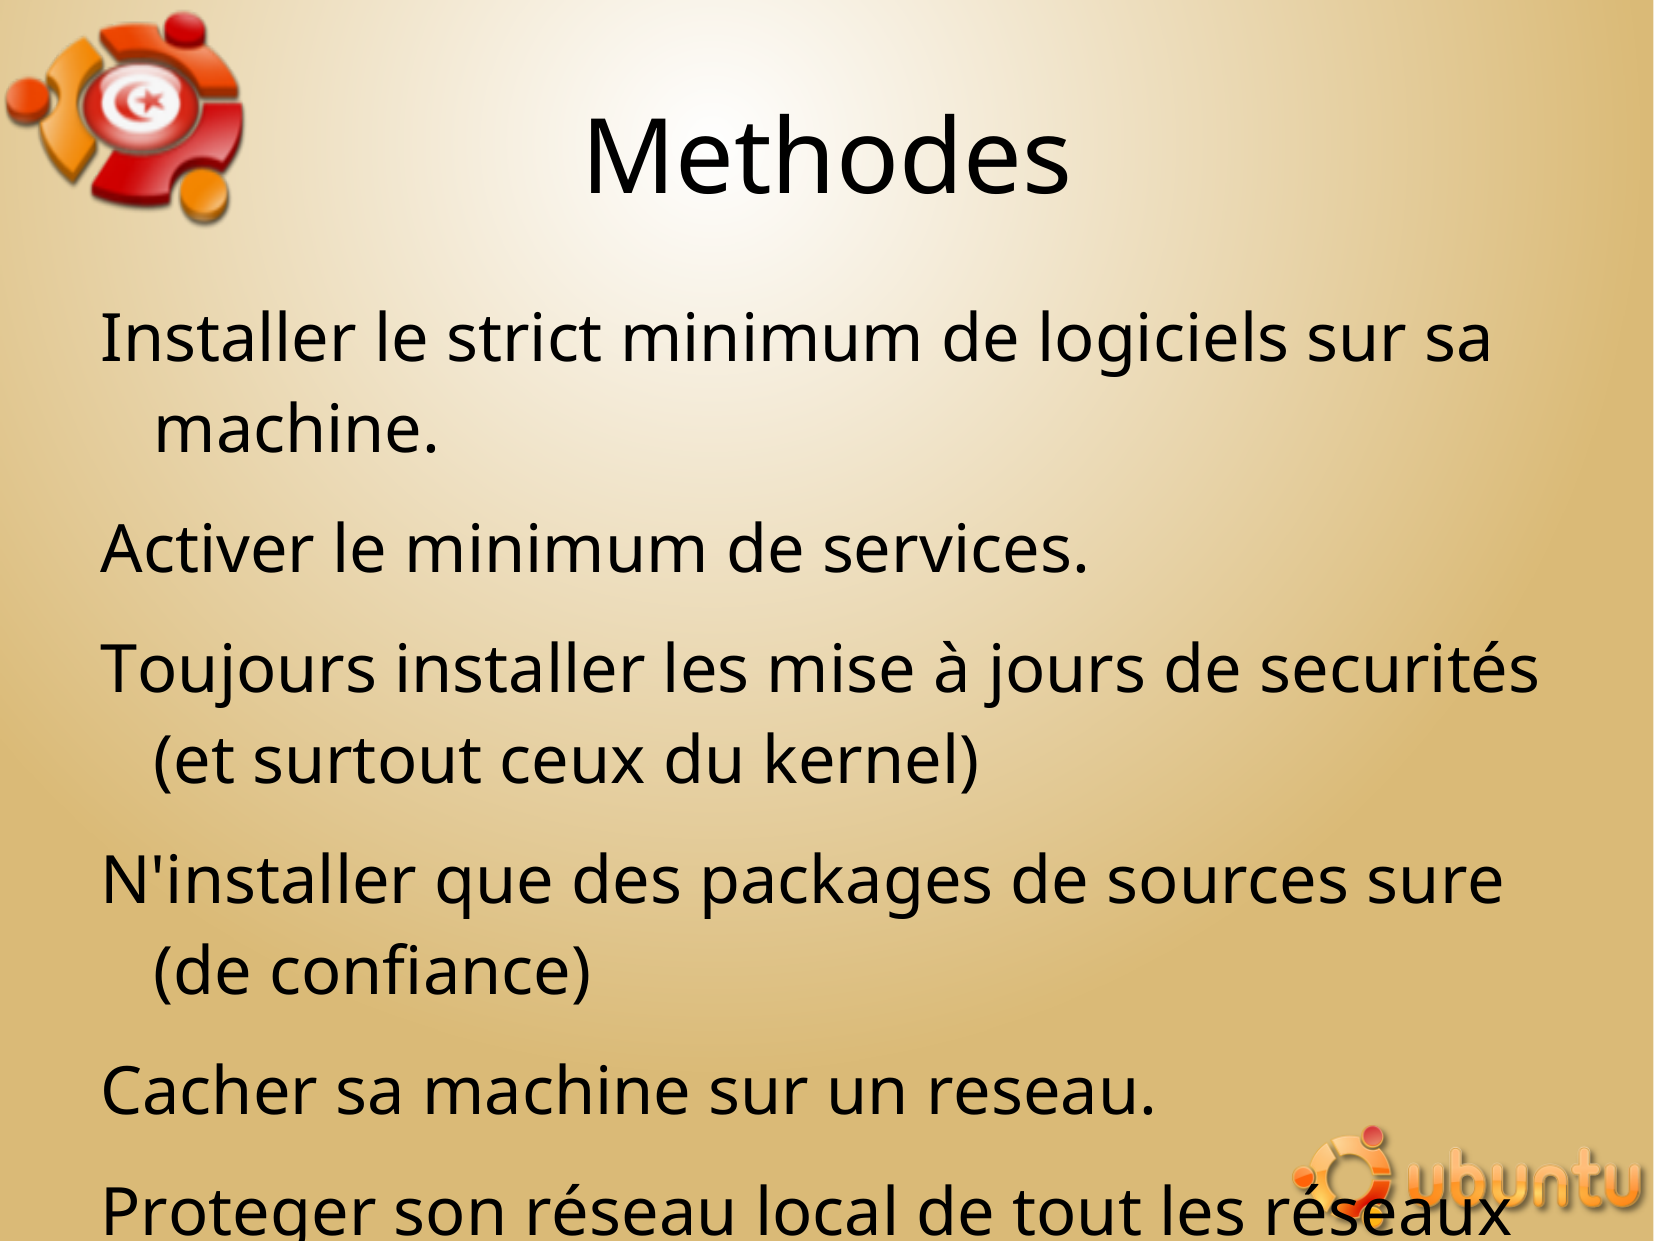

# Methodes
Installer le strict minimum de logiciels sur sa machine.
Activer le minimum de services.
Toujours installer les mise à jours de securités (et surtout ceux du kernel)
N'installer que des packages de sources sure (de confiance)
Cacher sa machine sur un reseau.
Proteger son réseau local de tout les réseaux externe et principalement du reseau internet.